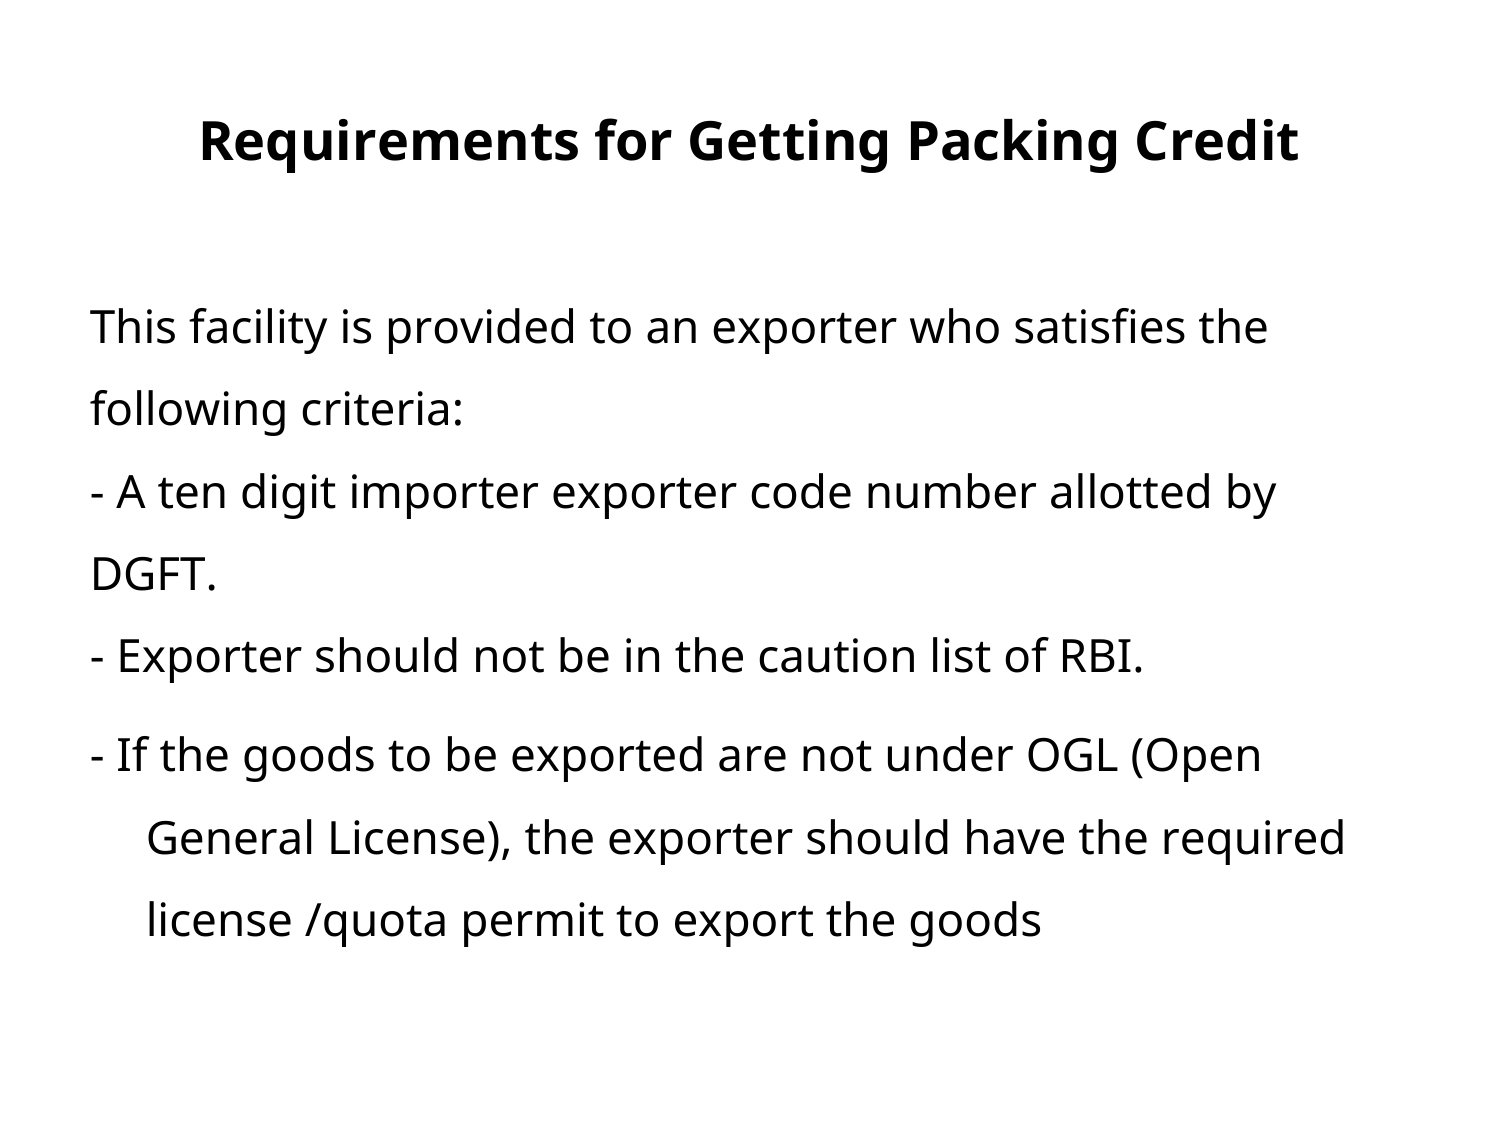

# Requirements for Getting Packing Credit
This facility is provided to an exporter who satisfies the following criteria:
- A ten digit importer exporter code number allotted by DGFT.
- Exporter should not be in the caution list of RBI.
- If the goods to be exported are not under OGL (Open General License), the exporter should have the required license /quota permit to export the goods